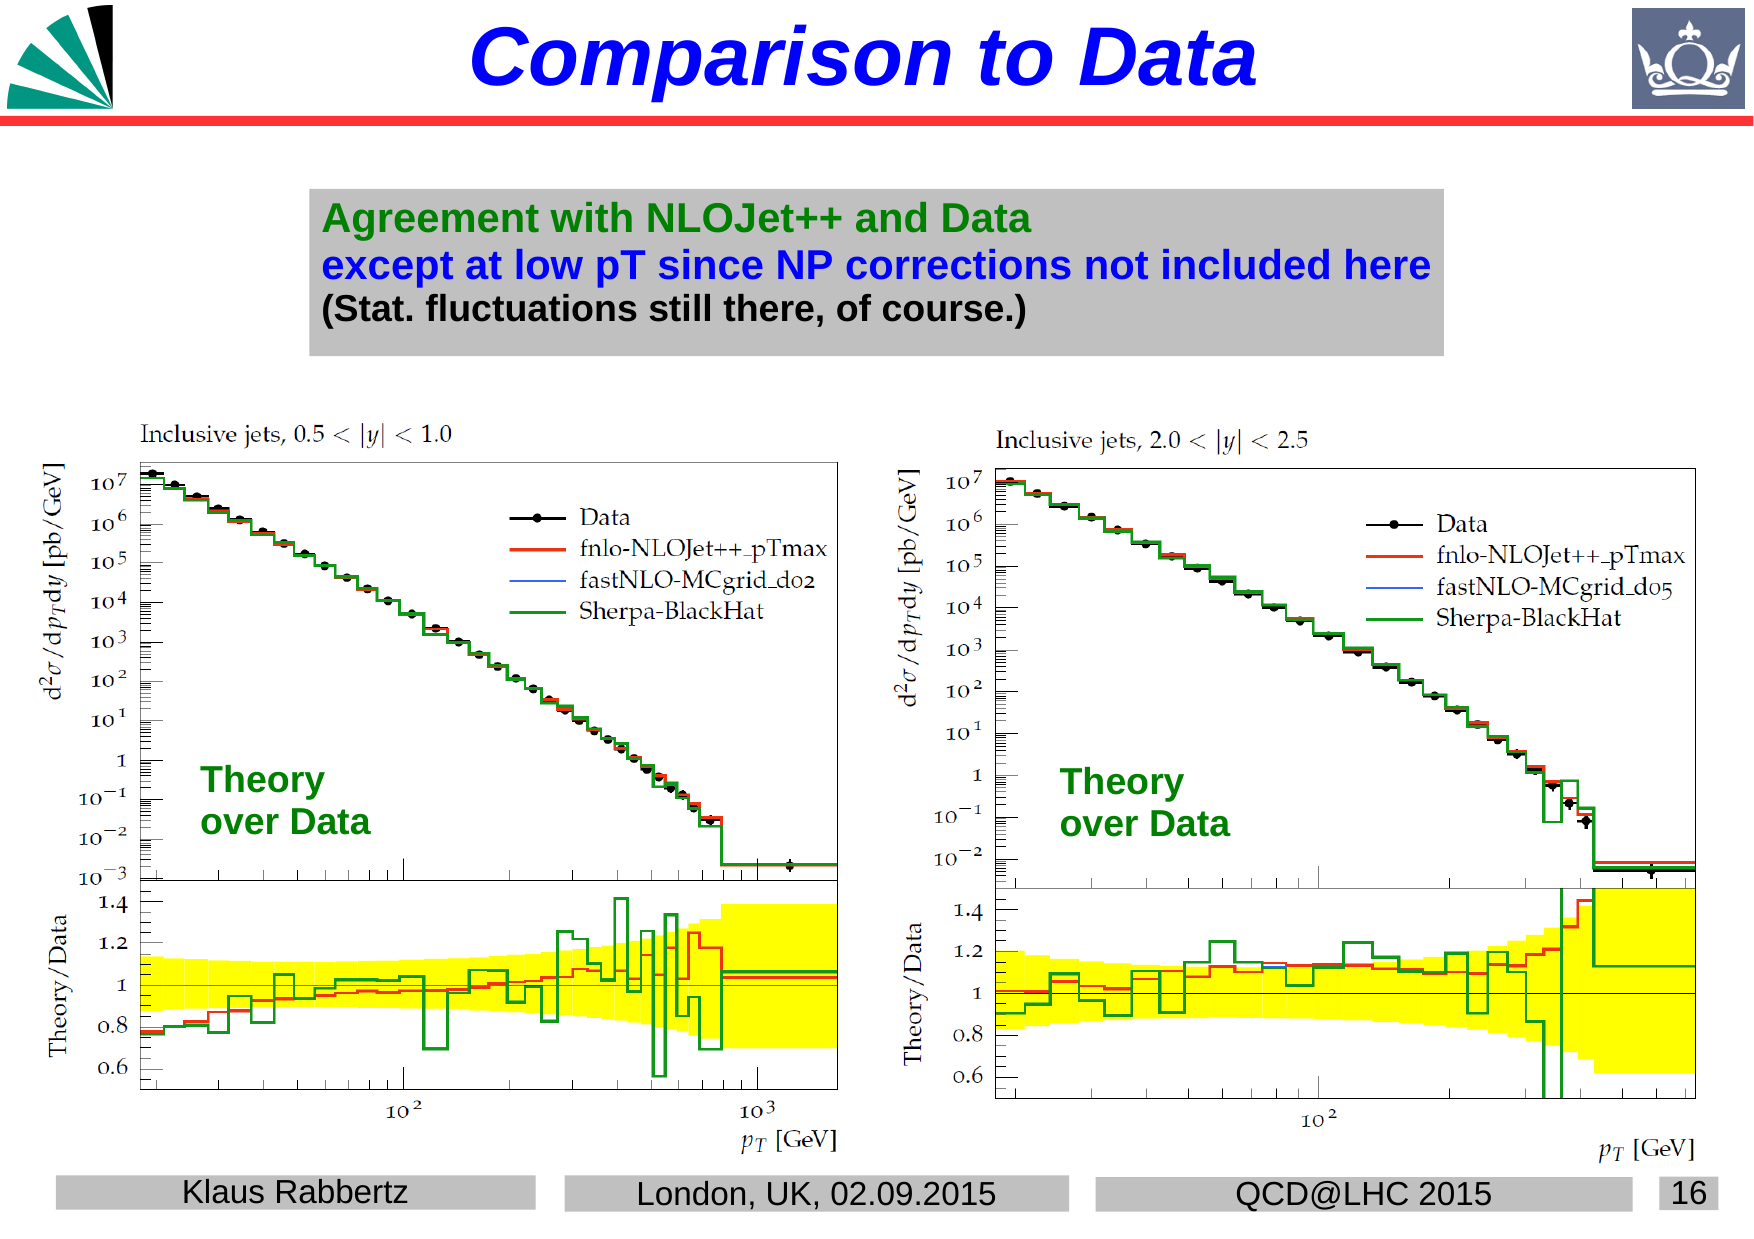

# Comparison to Data
Agreement with NLOJet++ and Data
except at low pT since NP corrections not included here
(Stat. fluctuations still there, of course.)
Theory
over Data
Theory
over Data